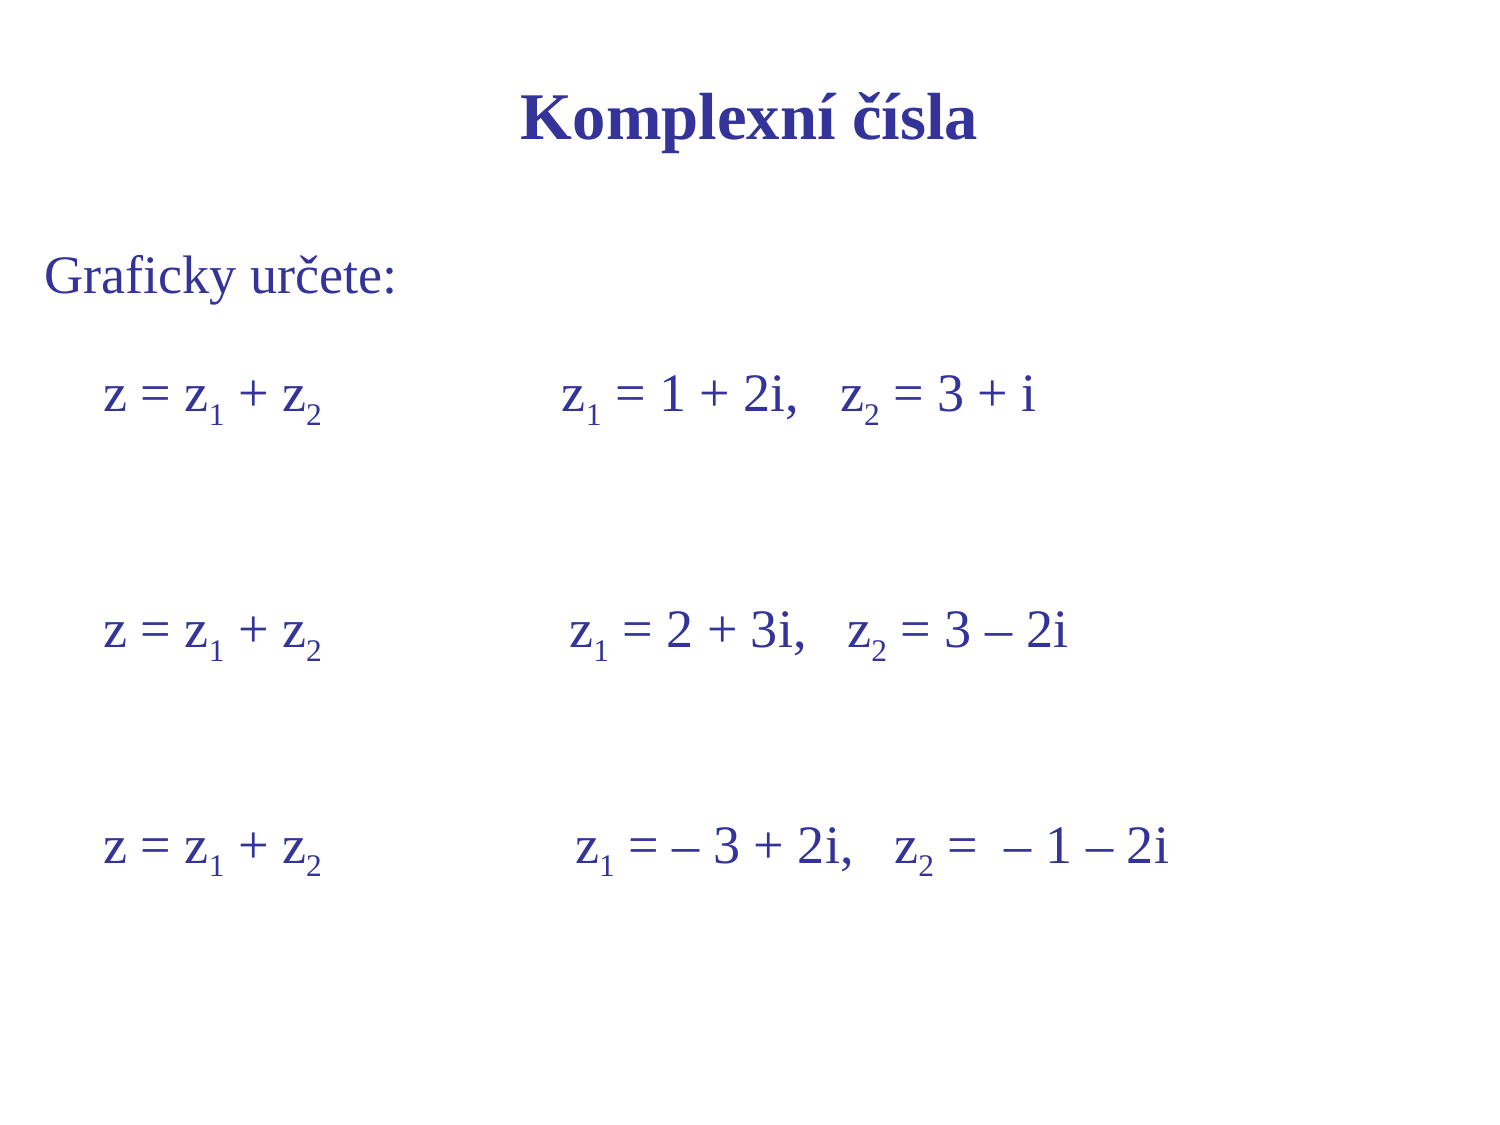

Komplexní čísla
Graficky určete:
z = z1 + z2 z1 = 1 + 2i, z2 = 3 + i
z = z1 + z2 z1 = 2 + 3i, z2 = 3 – 2i
z = z1 + z2 z1 = – 3 + 2i, z2 = – 1 – 2i